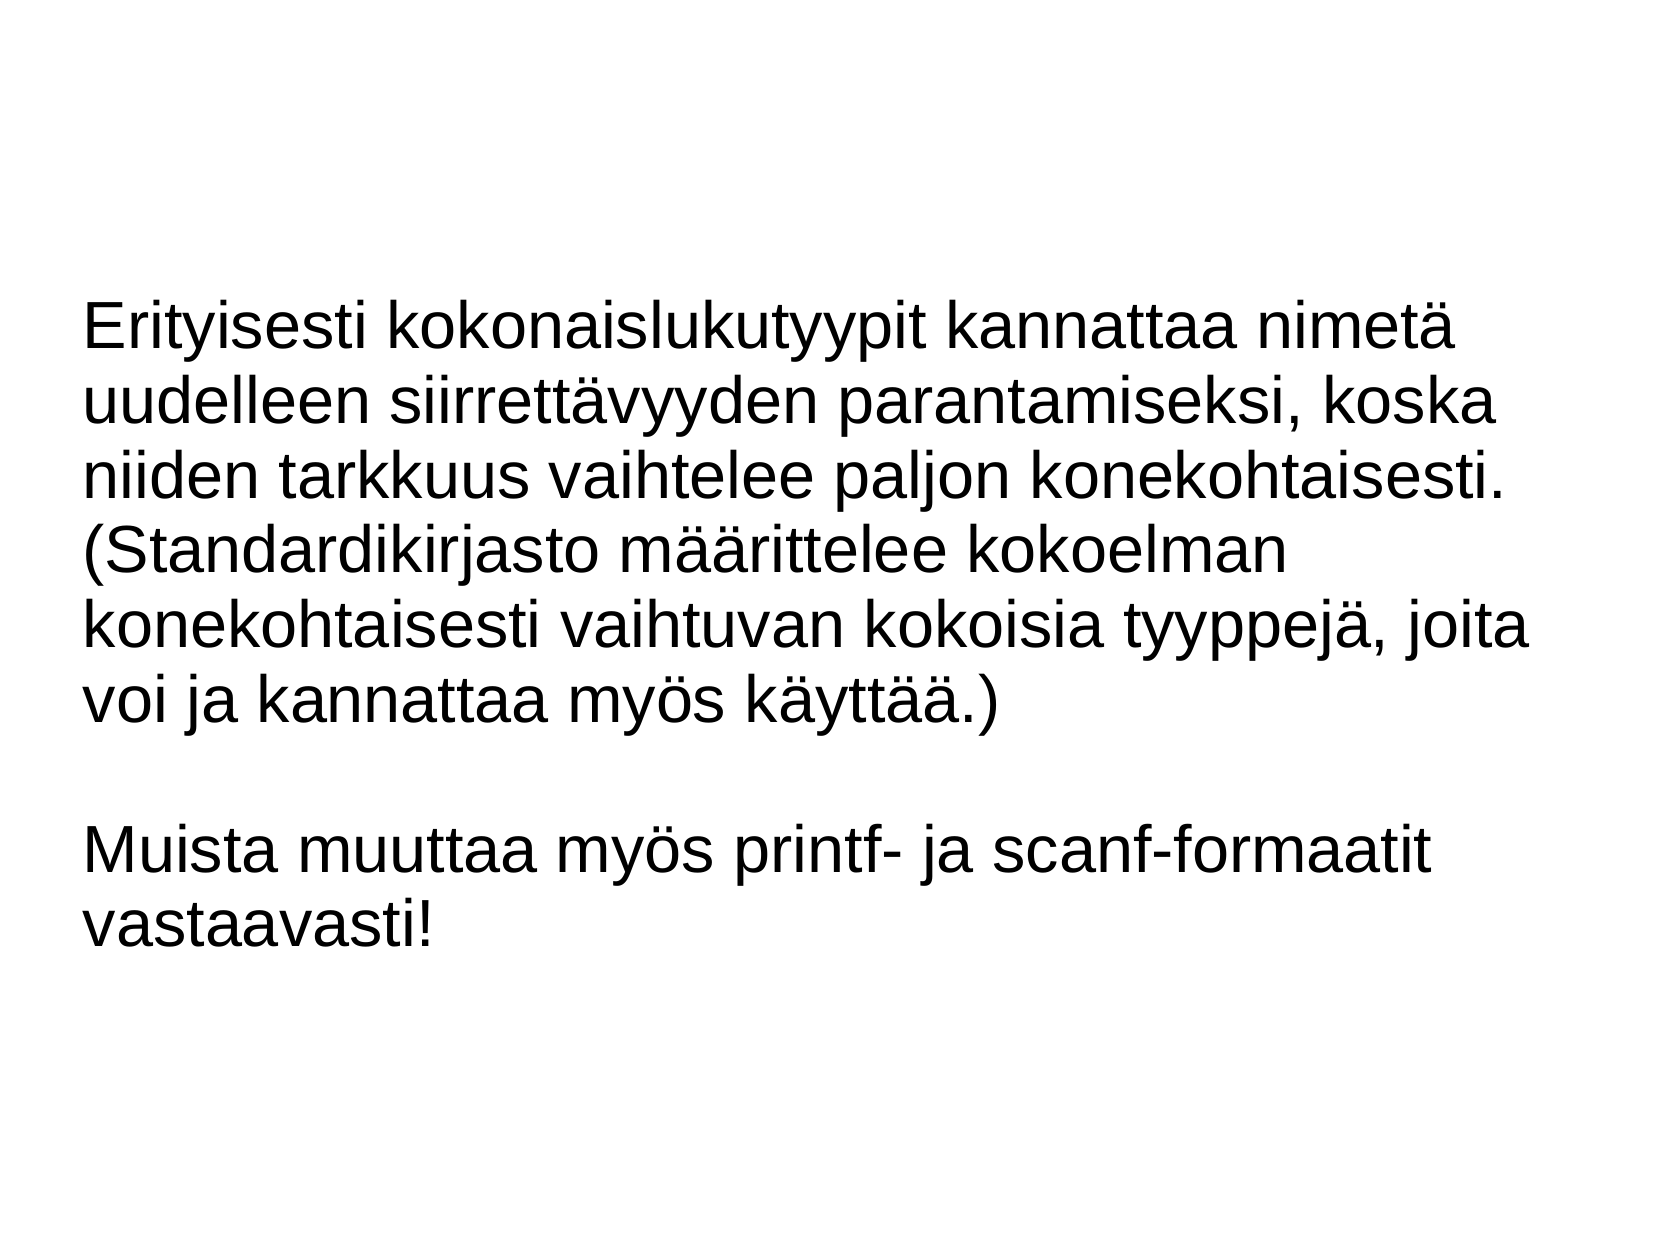

Erityisesti kokonaislukutyypit kannattaa nimetä uudelleen siirrettävyyden parantamiseksi, koska niiden tarkkuus vaihtelee paljon konekohtaisesti.
(Standardikirjasto määrittelee kokoelman konekohtaisesti vaihtuvan kokoisia tyyppejä, joita voi ja kannattaa myös käyttää.)
Muista muuttaa myös printf- ja scanf-formaatit vastaavasti!